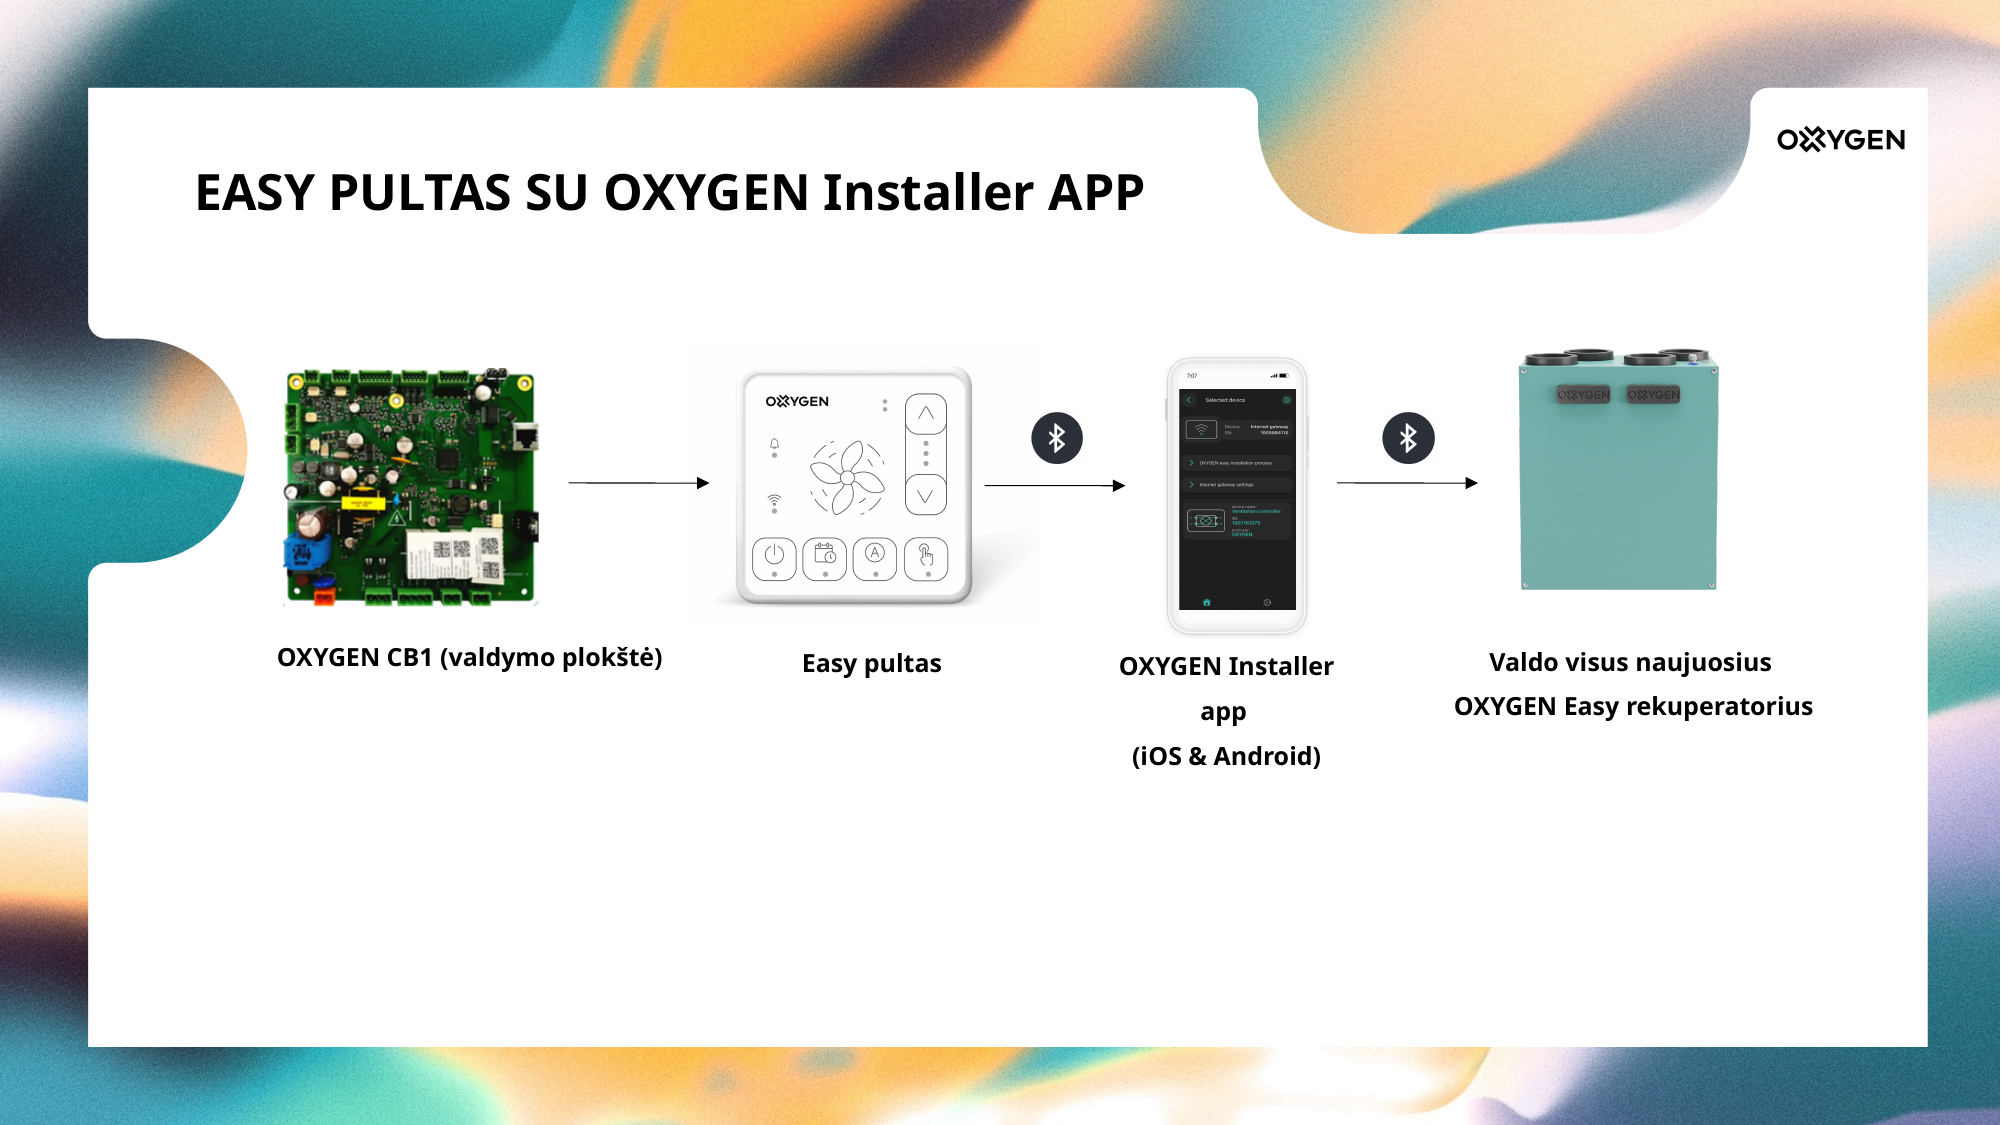

EASY PULTAS SU OXYGEN Installer APP
OXYGEN CB1 (valdymo plokštė)
Valdo visus naujuosius
OXYGEN Easy rekuperatorius
Easy pultas
OXYGEN Installer app
(iOS & Android)